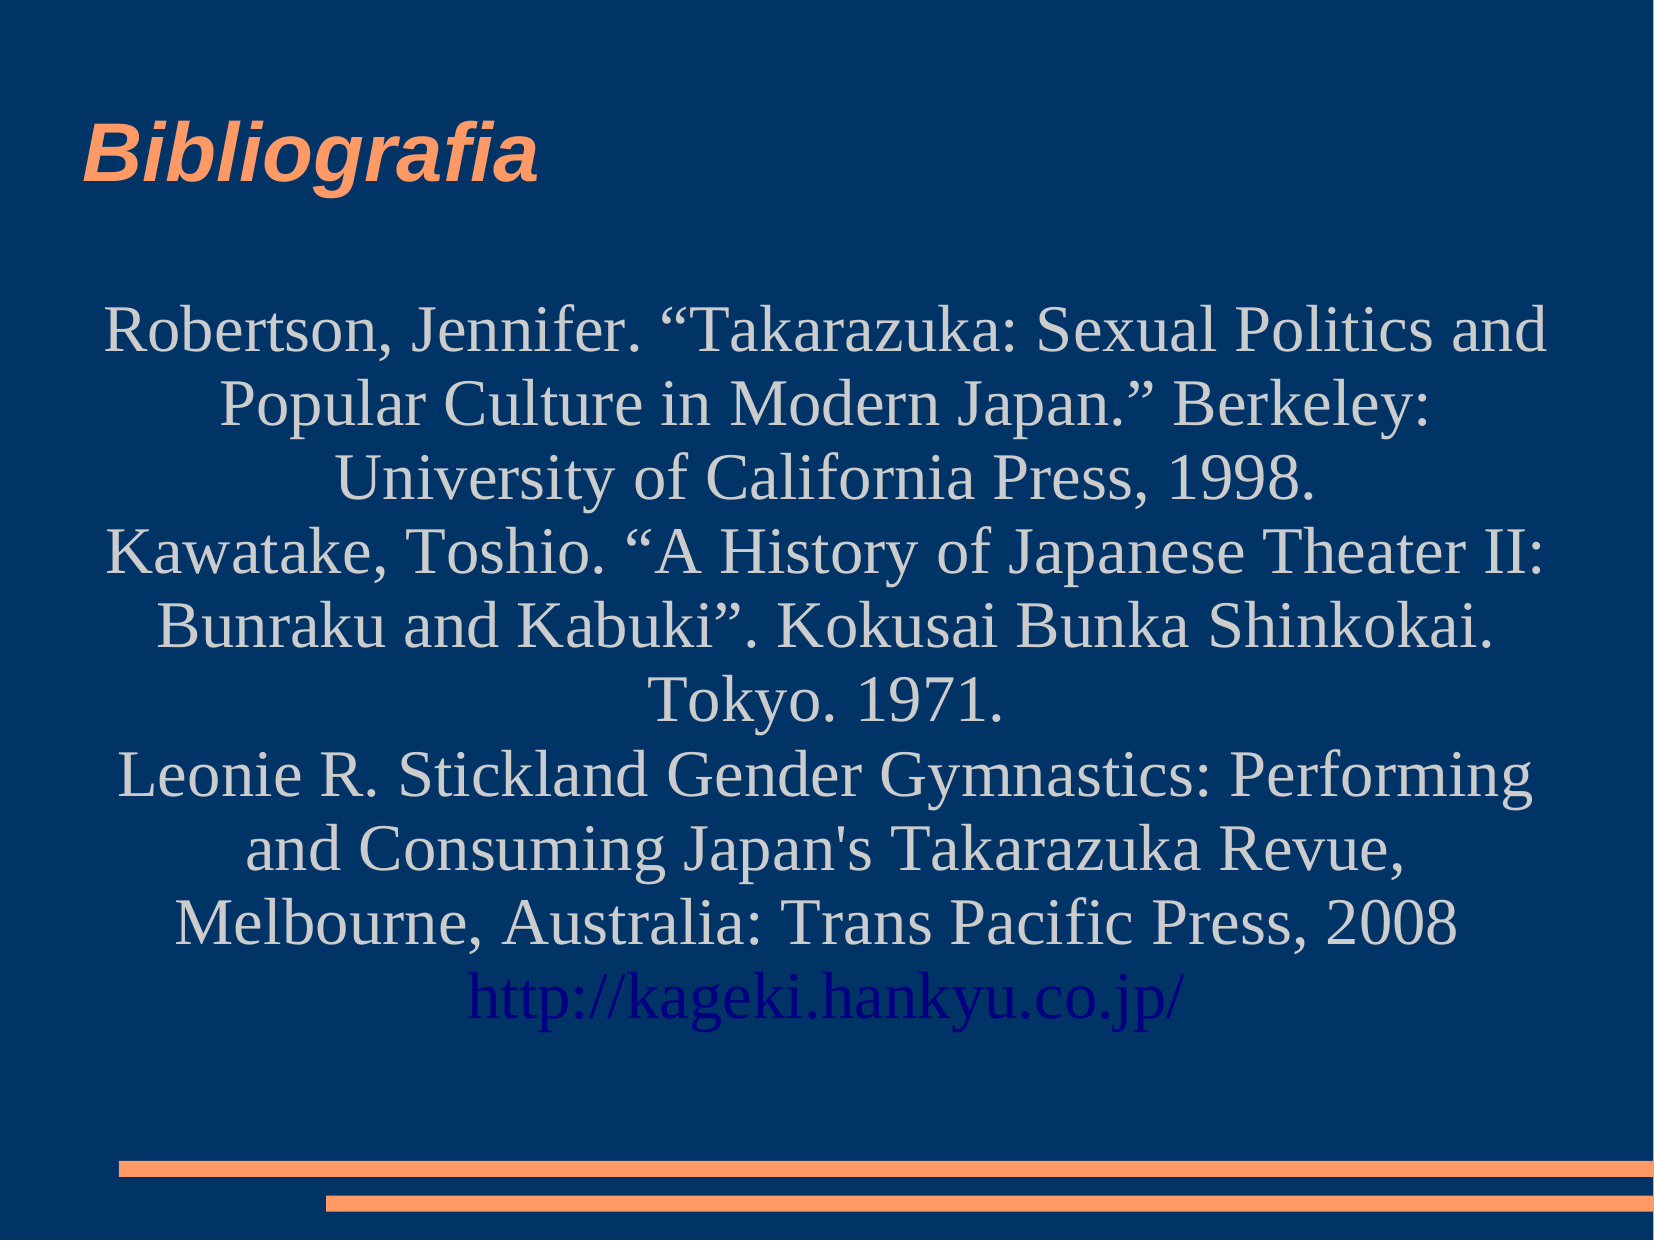

# Bibliografia
Robertson, Jennifer. “Takarazuka: Sexual Politics and Popular Culture in Modern Japan.” Berkeley: University of California Press, 1998.
Kawatake, Toshio. “A History of Japanese Theater II: Bunraku and Kabuki”. Kokusai Bunka Shinkokai. Tokyo. 1971.
Leonie R. Stickland Gender Gymnastics: Performing and Consuming Japan's Takarazuka Revue, Melbourne, Australia: Trans Pacific Press, 2008
http://kageki.hankyu.co.jp/